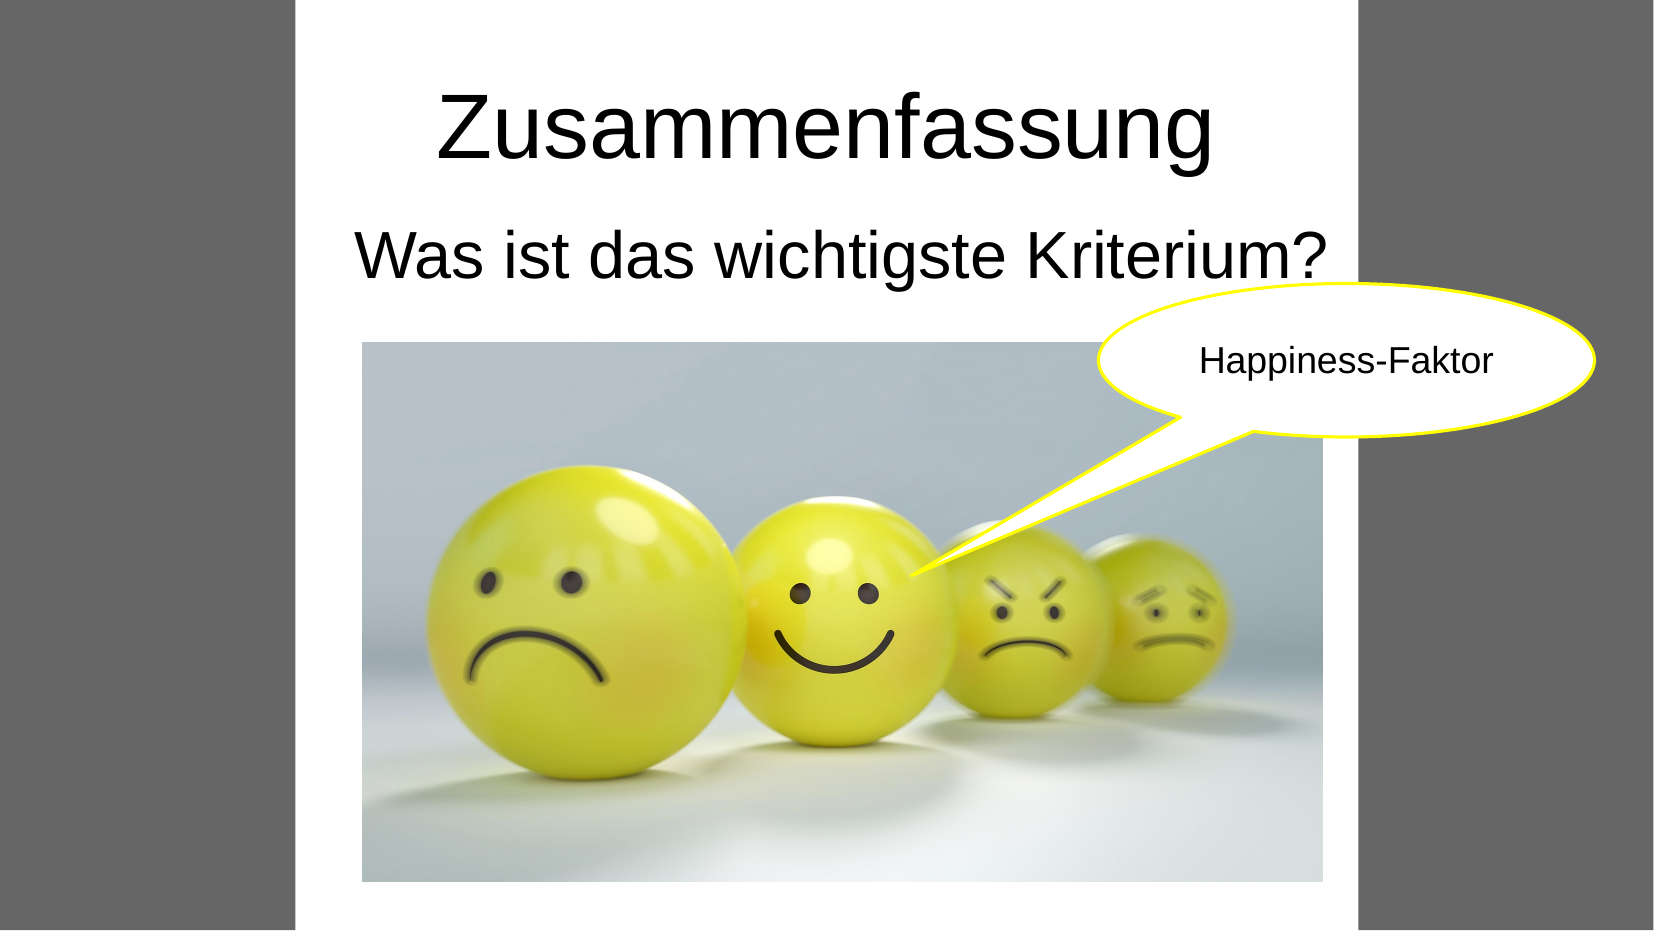

# Zusammenfassung
Was ist das wichtigste Kriterium?
Happiness-Faktor
### Chart
| Category | Komplexität |
|---|---|
| Anwendbarkeit | 0.0 |
| Variabilität | 0.0 |
| Handhabbarkeit | 0.0 |
| Akzeptanz | 0.0 |
| Sicherheit | 0.0 |